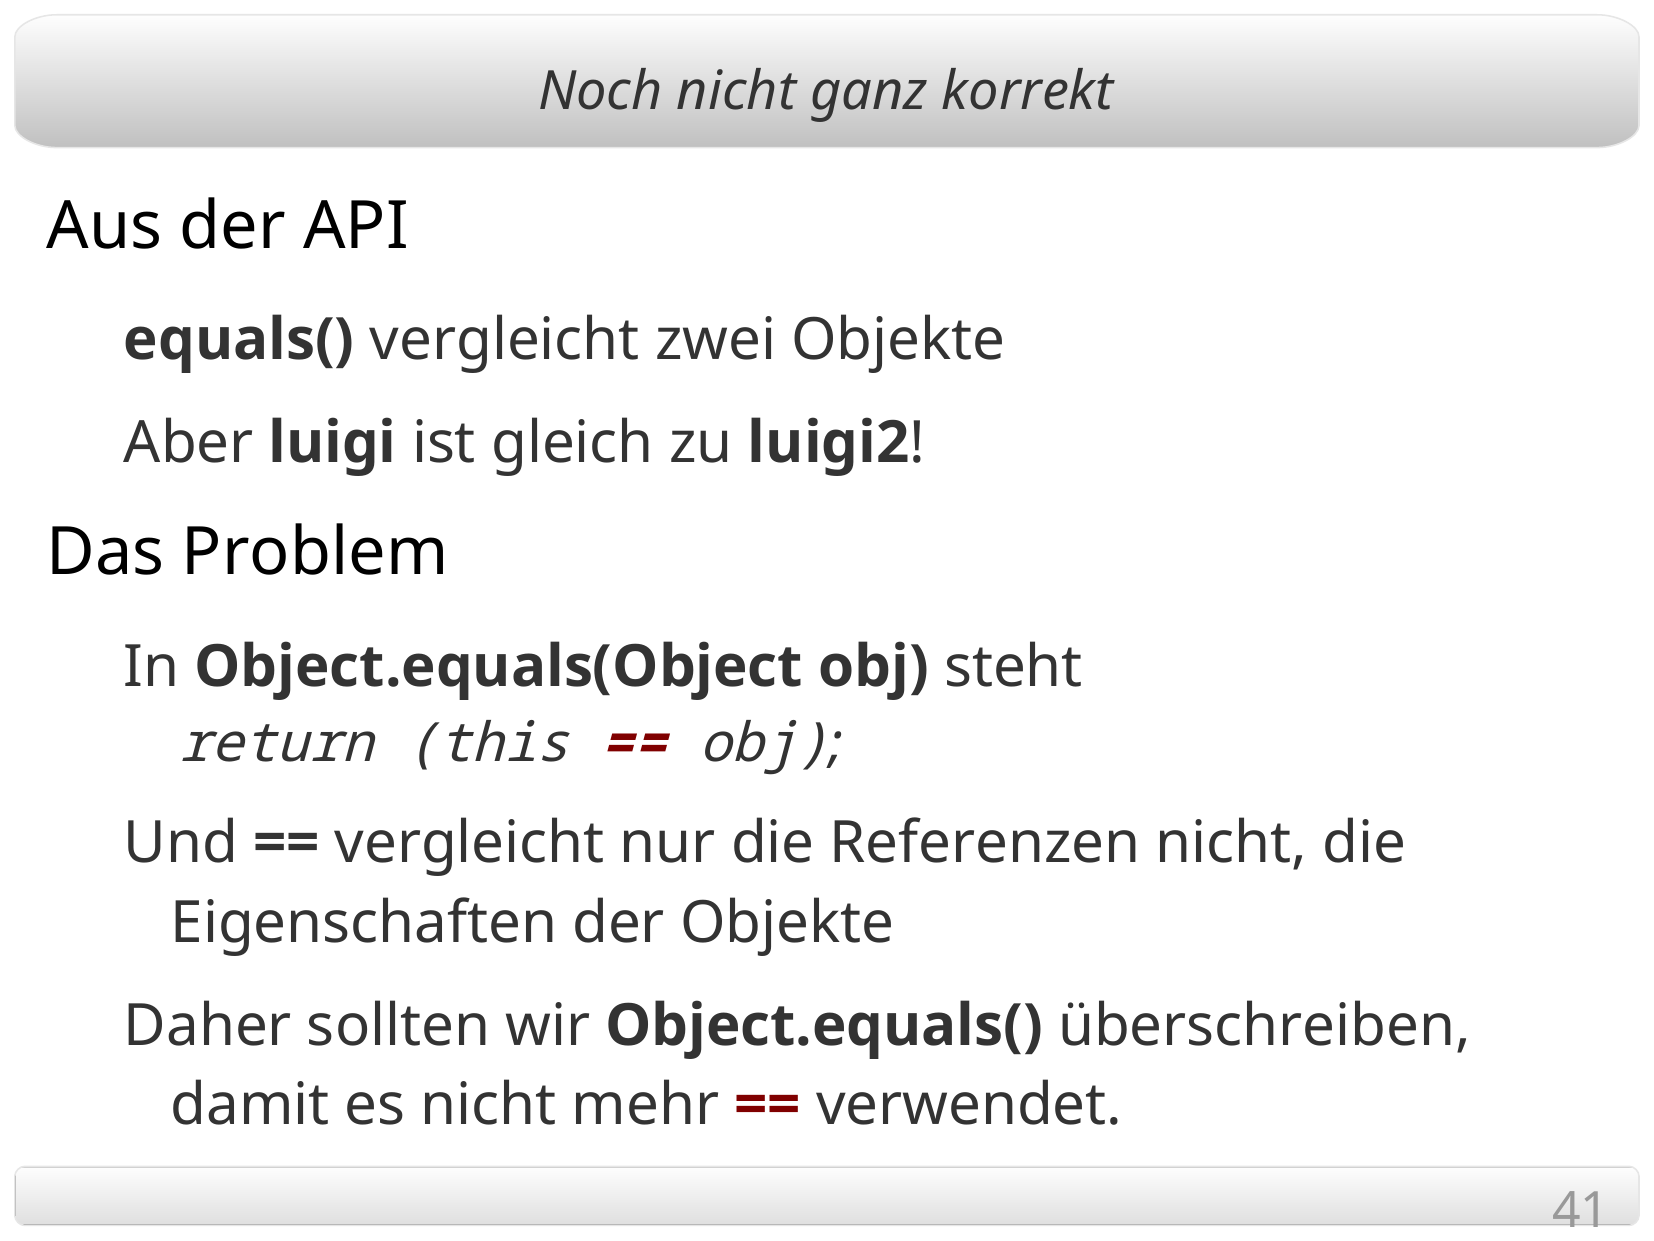

# Noch nicht ganz korrekt
Aus der API
equals() vergleicht zwei Objekte
Aber luigi ist gleich zu luigi2!
Das Problem
In Object.equals(Object obj) steht
	return (this == obj);
Und == vergleicht nur die Referenzen nicht, die Eigenschaften der Objekte
Daher sollten wir Object.equals() überschreiben, damit es nicht mehr == verwendet.